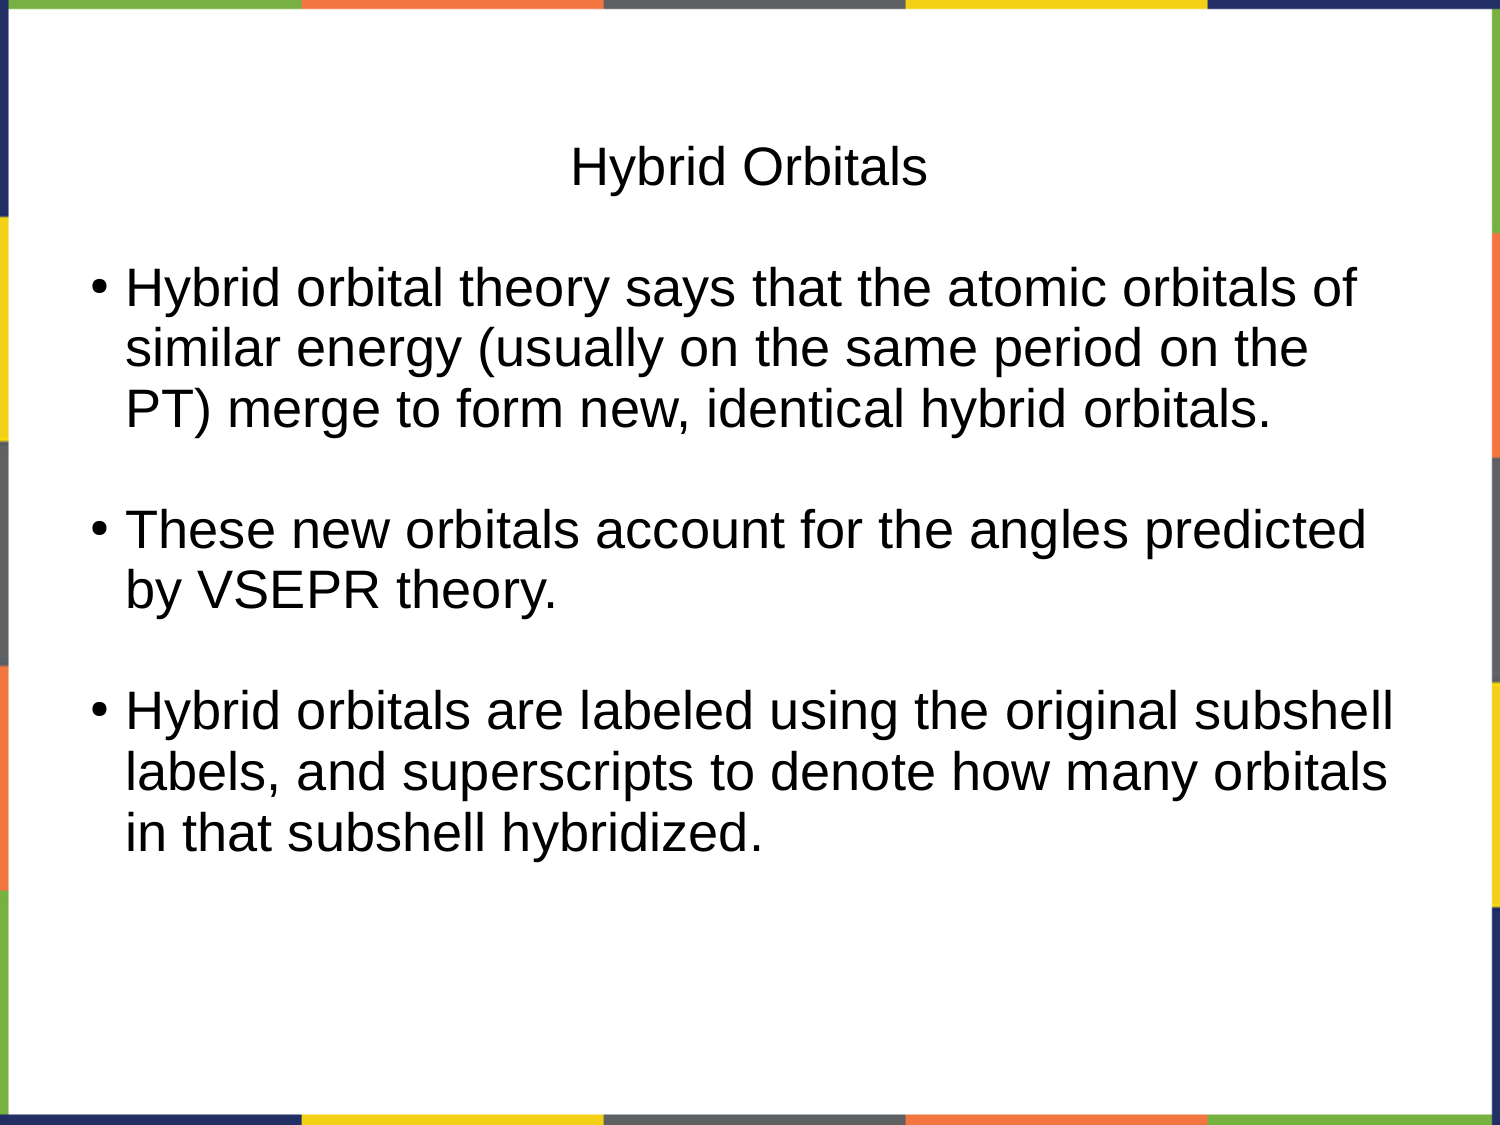

Hybrid Orbitals
Hybrid orbital theory says that the atomic orbitals of similar energy (usually on the same period on the PT) merge to form new, identical hybrid orbitals.
These new orbitals account for the angles predicted by VSEPR theory.
Hybrid orbitals are labeled using the original subshell labels, and superscripts to denote how many orbitals in that subshell hybridized.